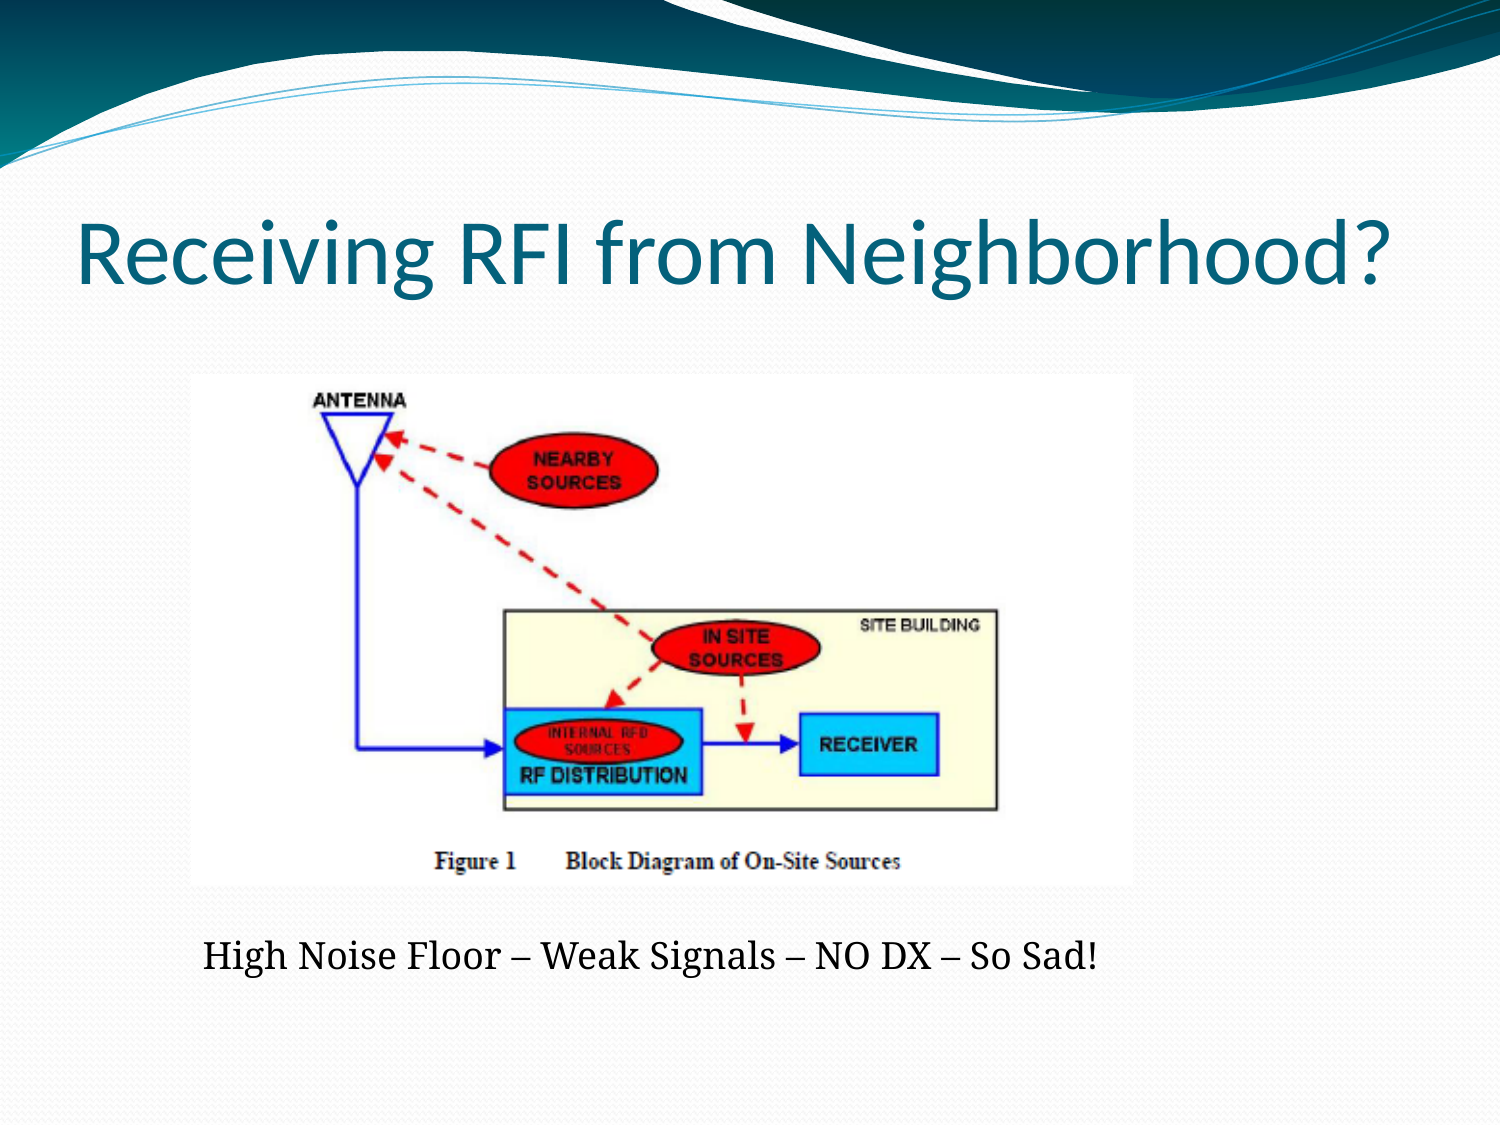

# Receiving RFI from Neighborhood?
High Noise Floor – Weak Signals – NO DX – So Sad!